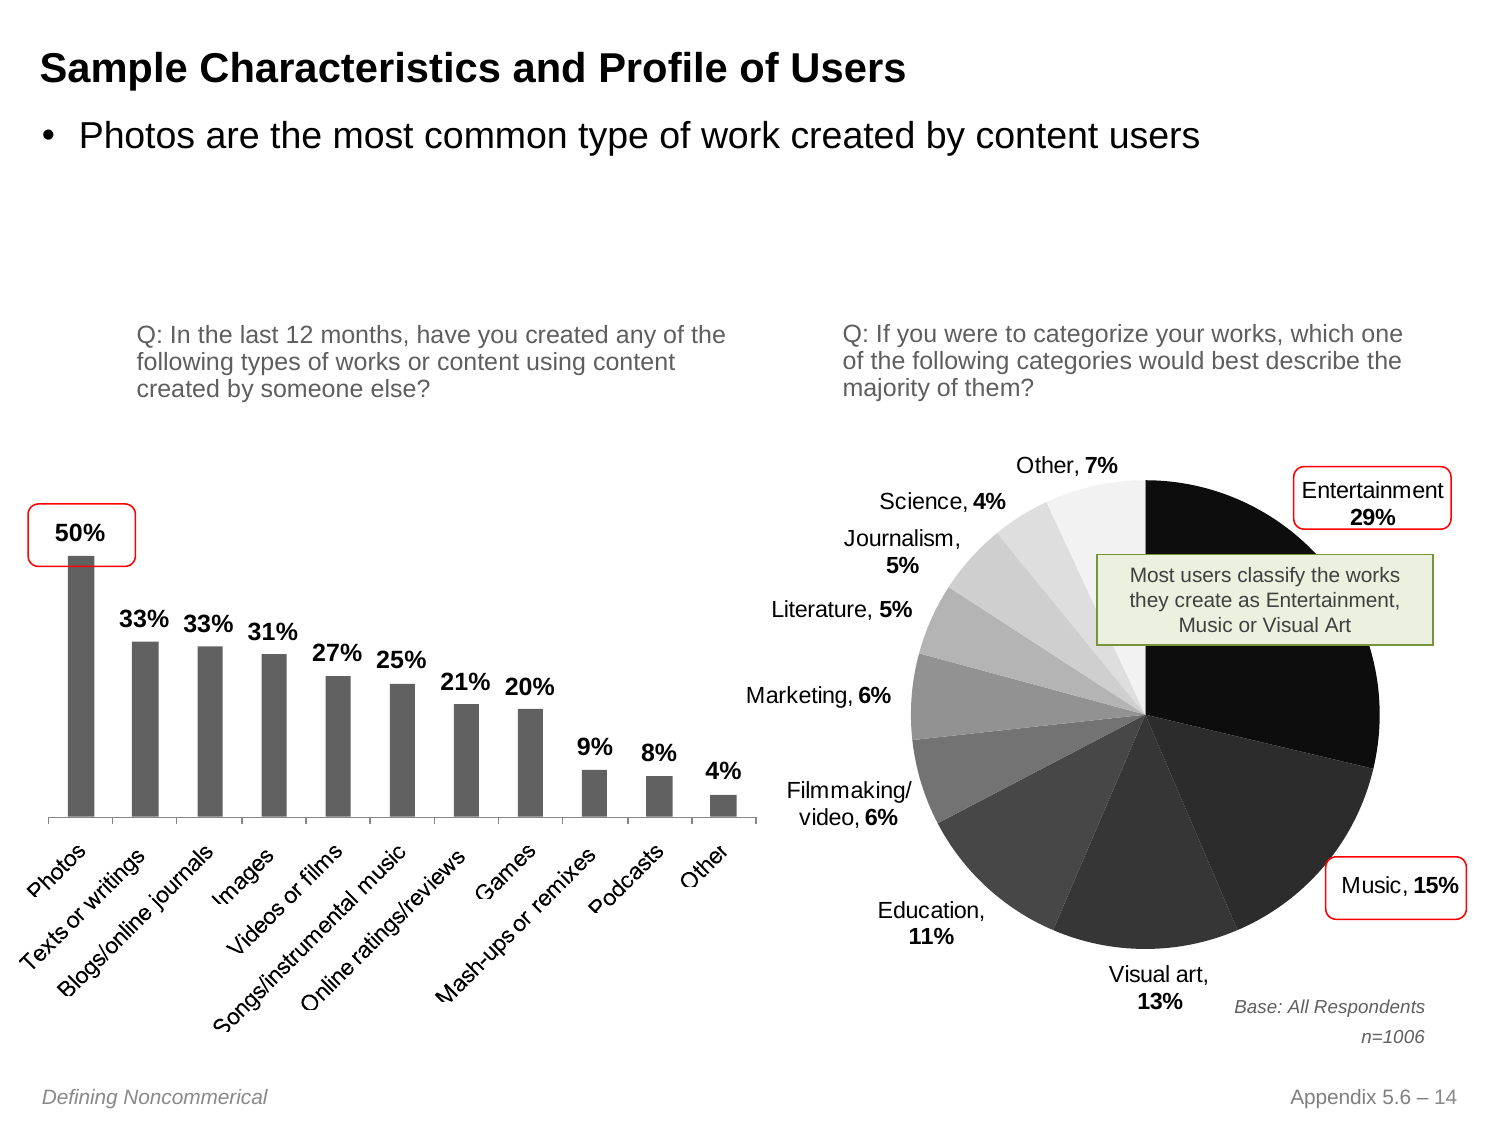

Sample Characteristics and Profile of Users
Photos are the most common type of work created by content users
Q: If you were to categorize your works, which one of the following categories would best describe the majority of them?
Q: In the last 12 months, have you created any of the following types of works or content using content created by someone else?
Most users classify the works they create as Entertainment, Music or Visual Art
Base: All Respondents
n=1006
Defining Noncommerical
Appendix 5.6 –